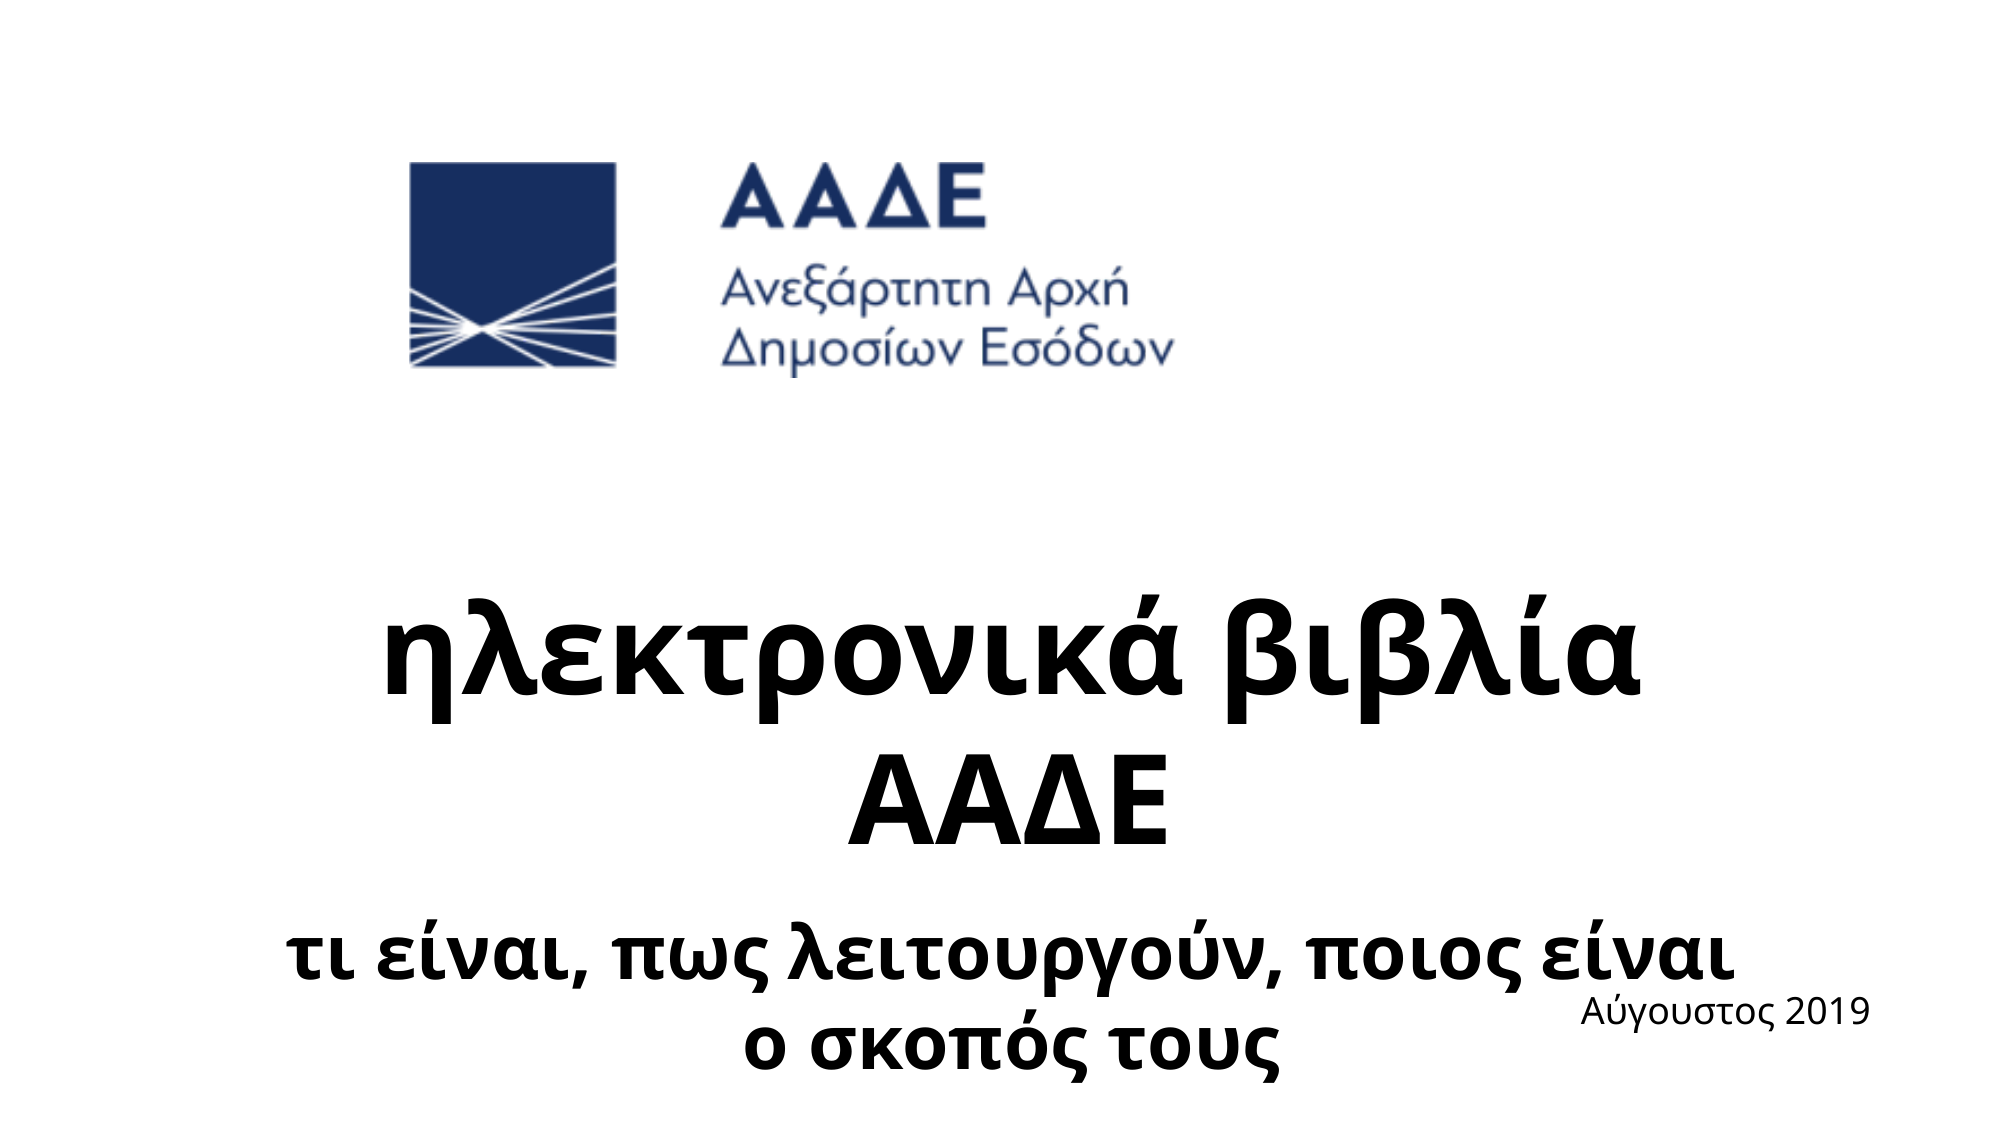

ηλεκτρονικά βιβλία ΑΑΔΕ
τι είναι, πως λειτουργούν, ποιος είναι ο σκοπός τους
Αύγουστος 2019